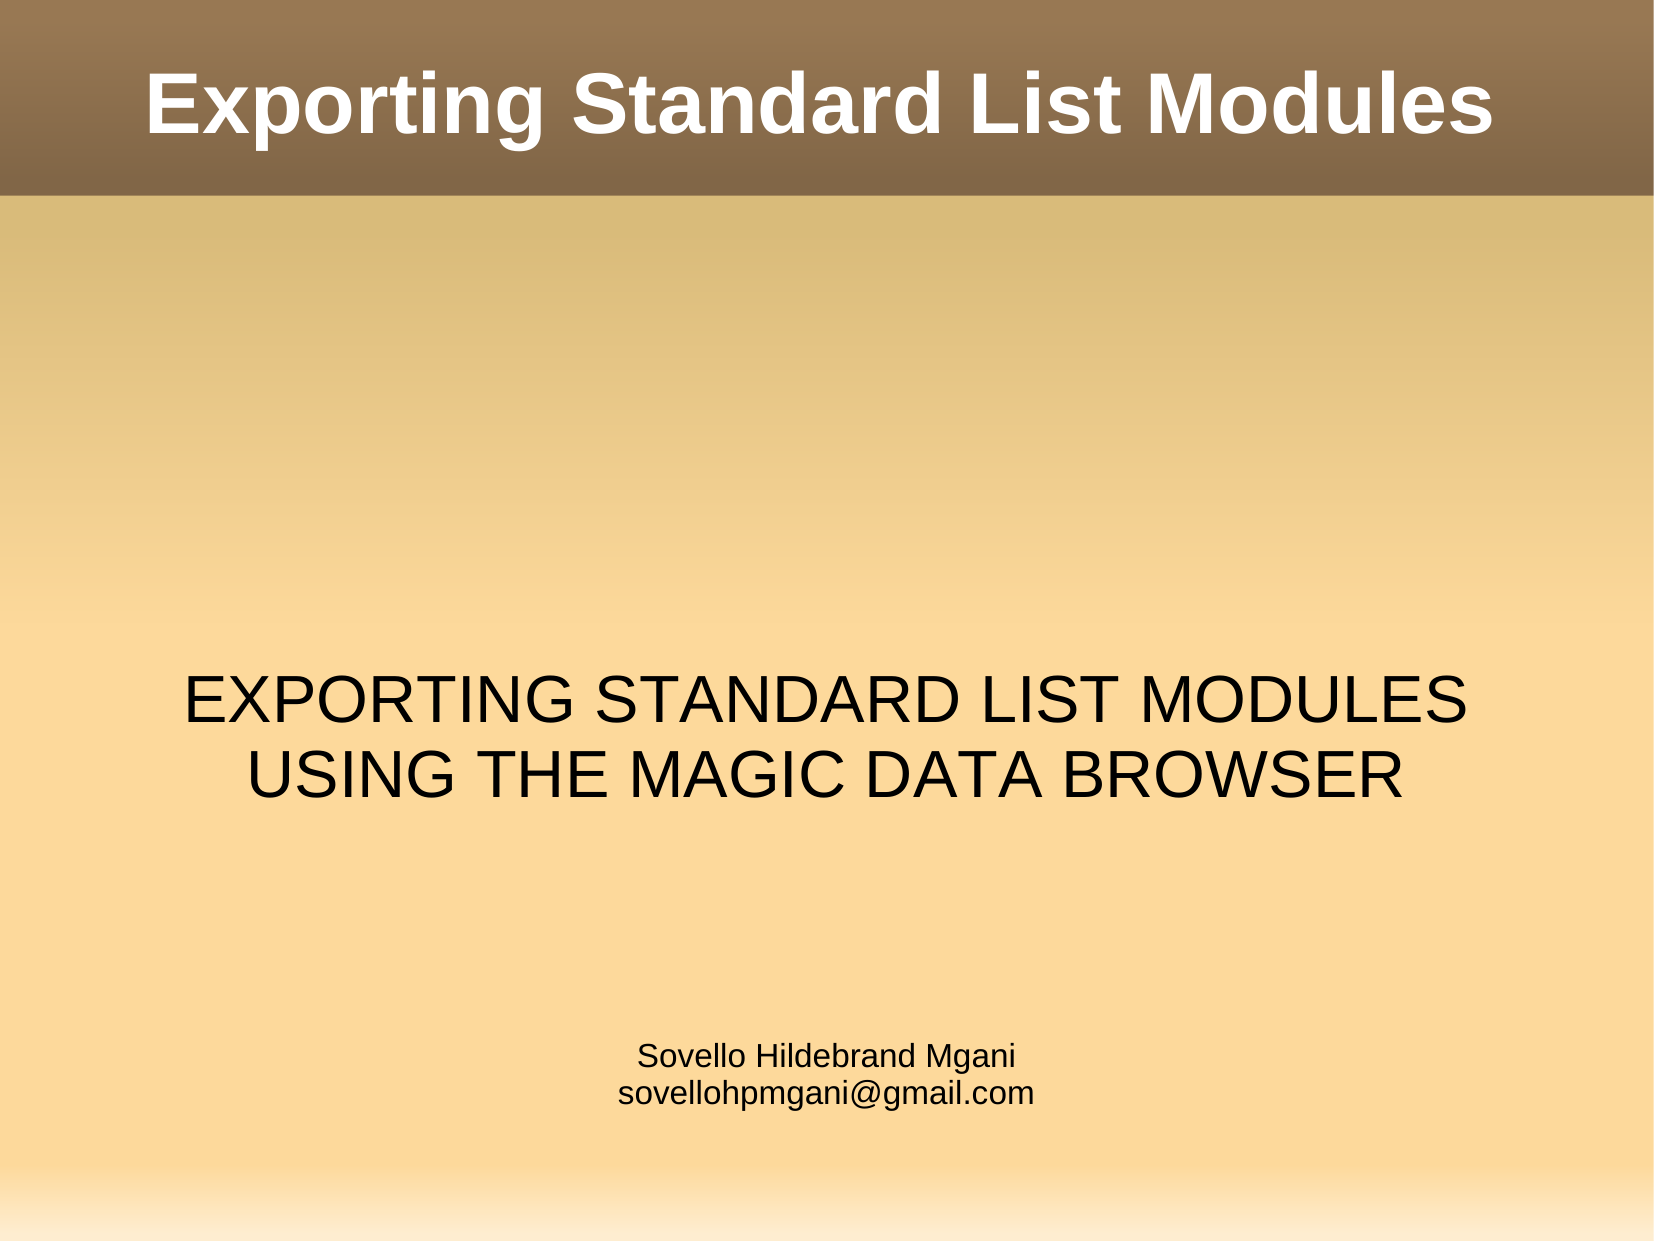

# Exporting Standard List Modules
EXPORTING STANDARD LIST MODULES USING THE MAGIC DATA BROWSER
Sovello Hildebrand Mgani
sovellohpmgani@gmail.com